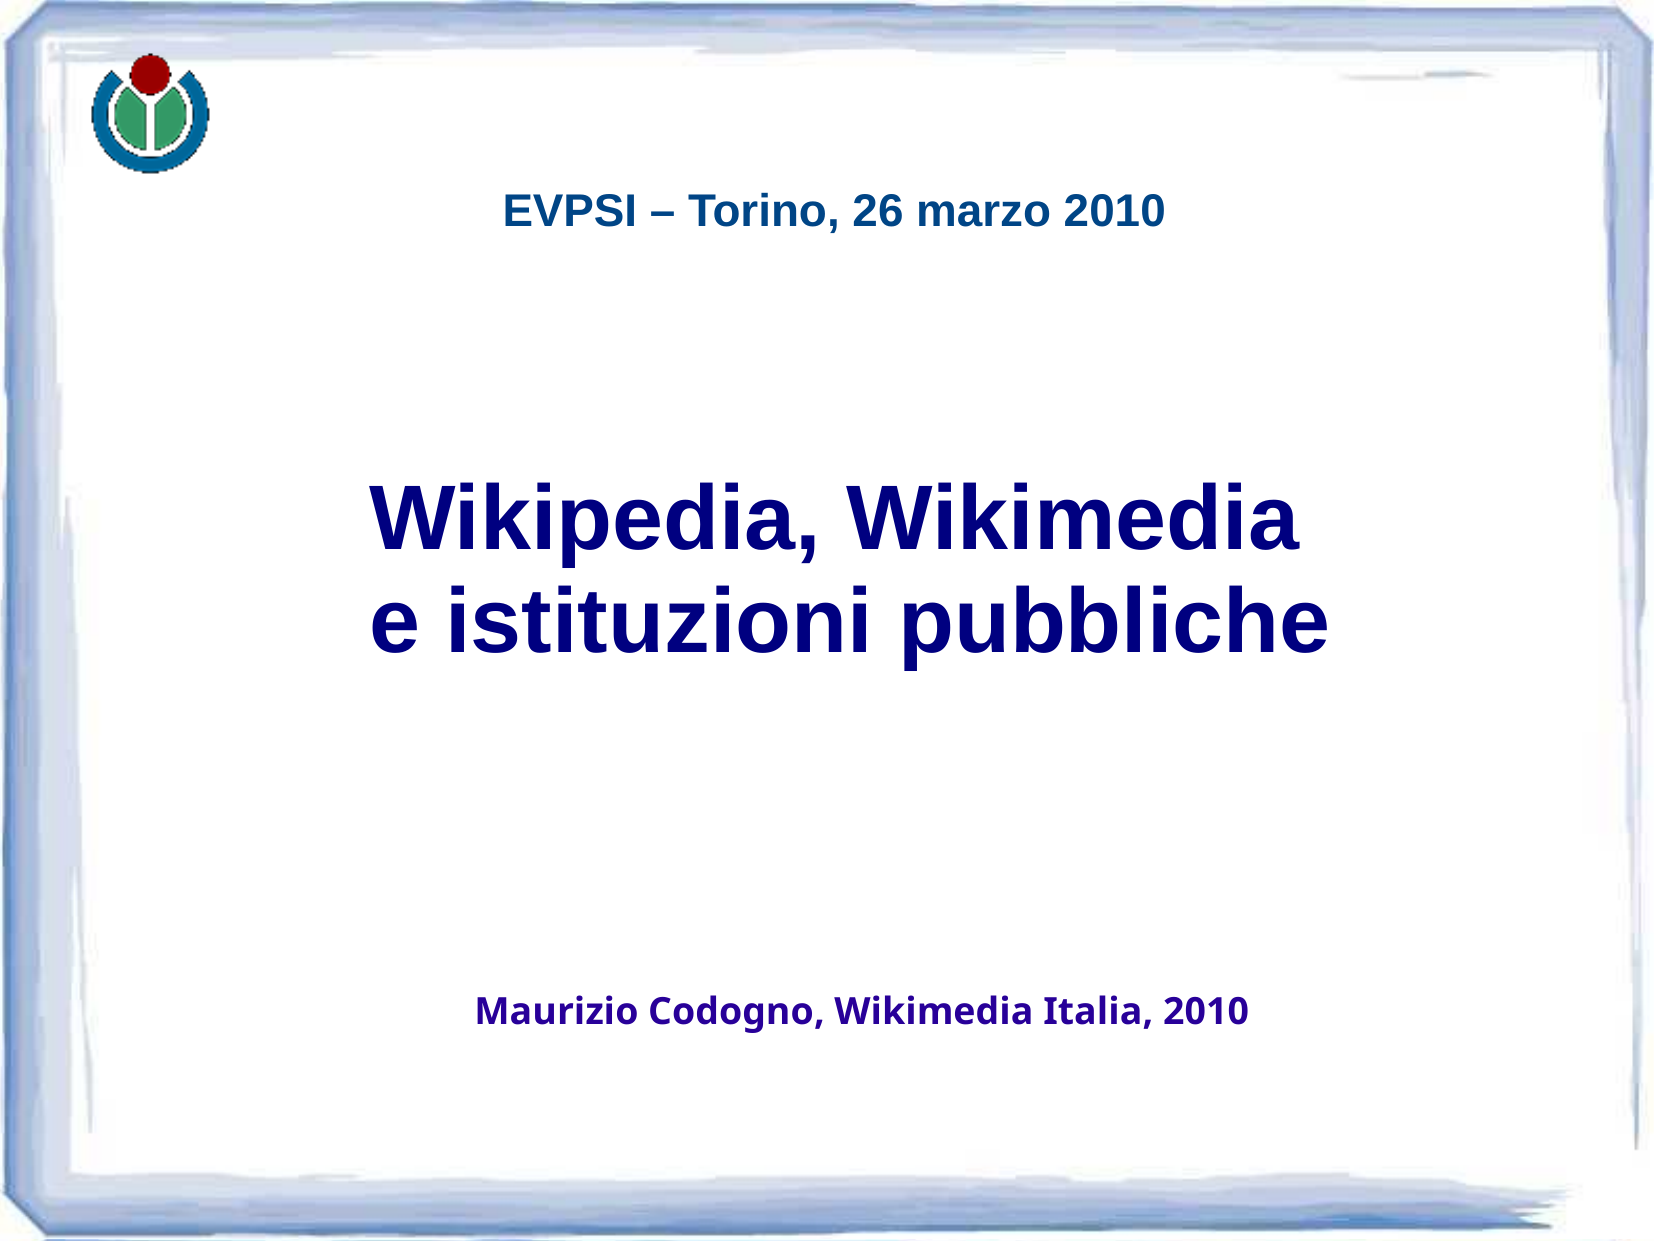

EVPSI – Torino, 26 marzo 2010
#
Wikipedia, Wikimedia
e istituzioni pubbliche
Maurizio Codogno, Wikimedia Italia, 2010